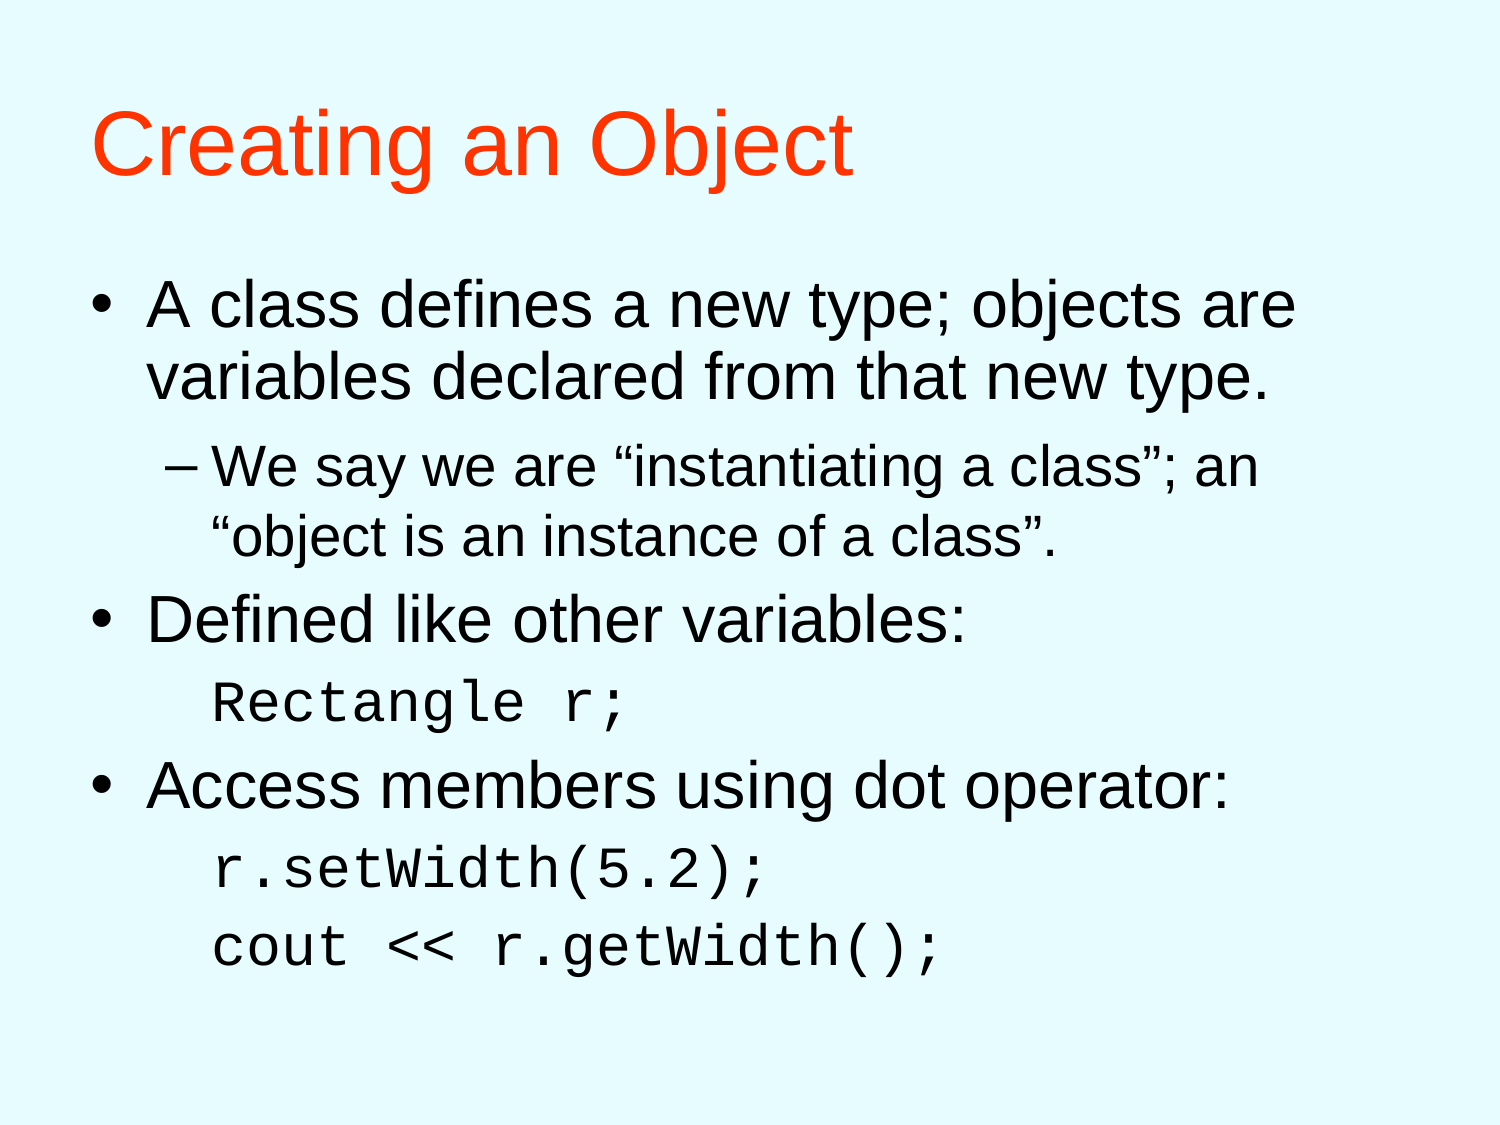

# Creating an Object
A class defines a new type; objects are variables declared from that new type.
We say we are “instantiating a class”; an “object is an instance of a class”.
Defined like other variables:
	Rectangle r;
Access members using dot operator:
	r.setWidth(5.2);
	cout << r.getWidth();